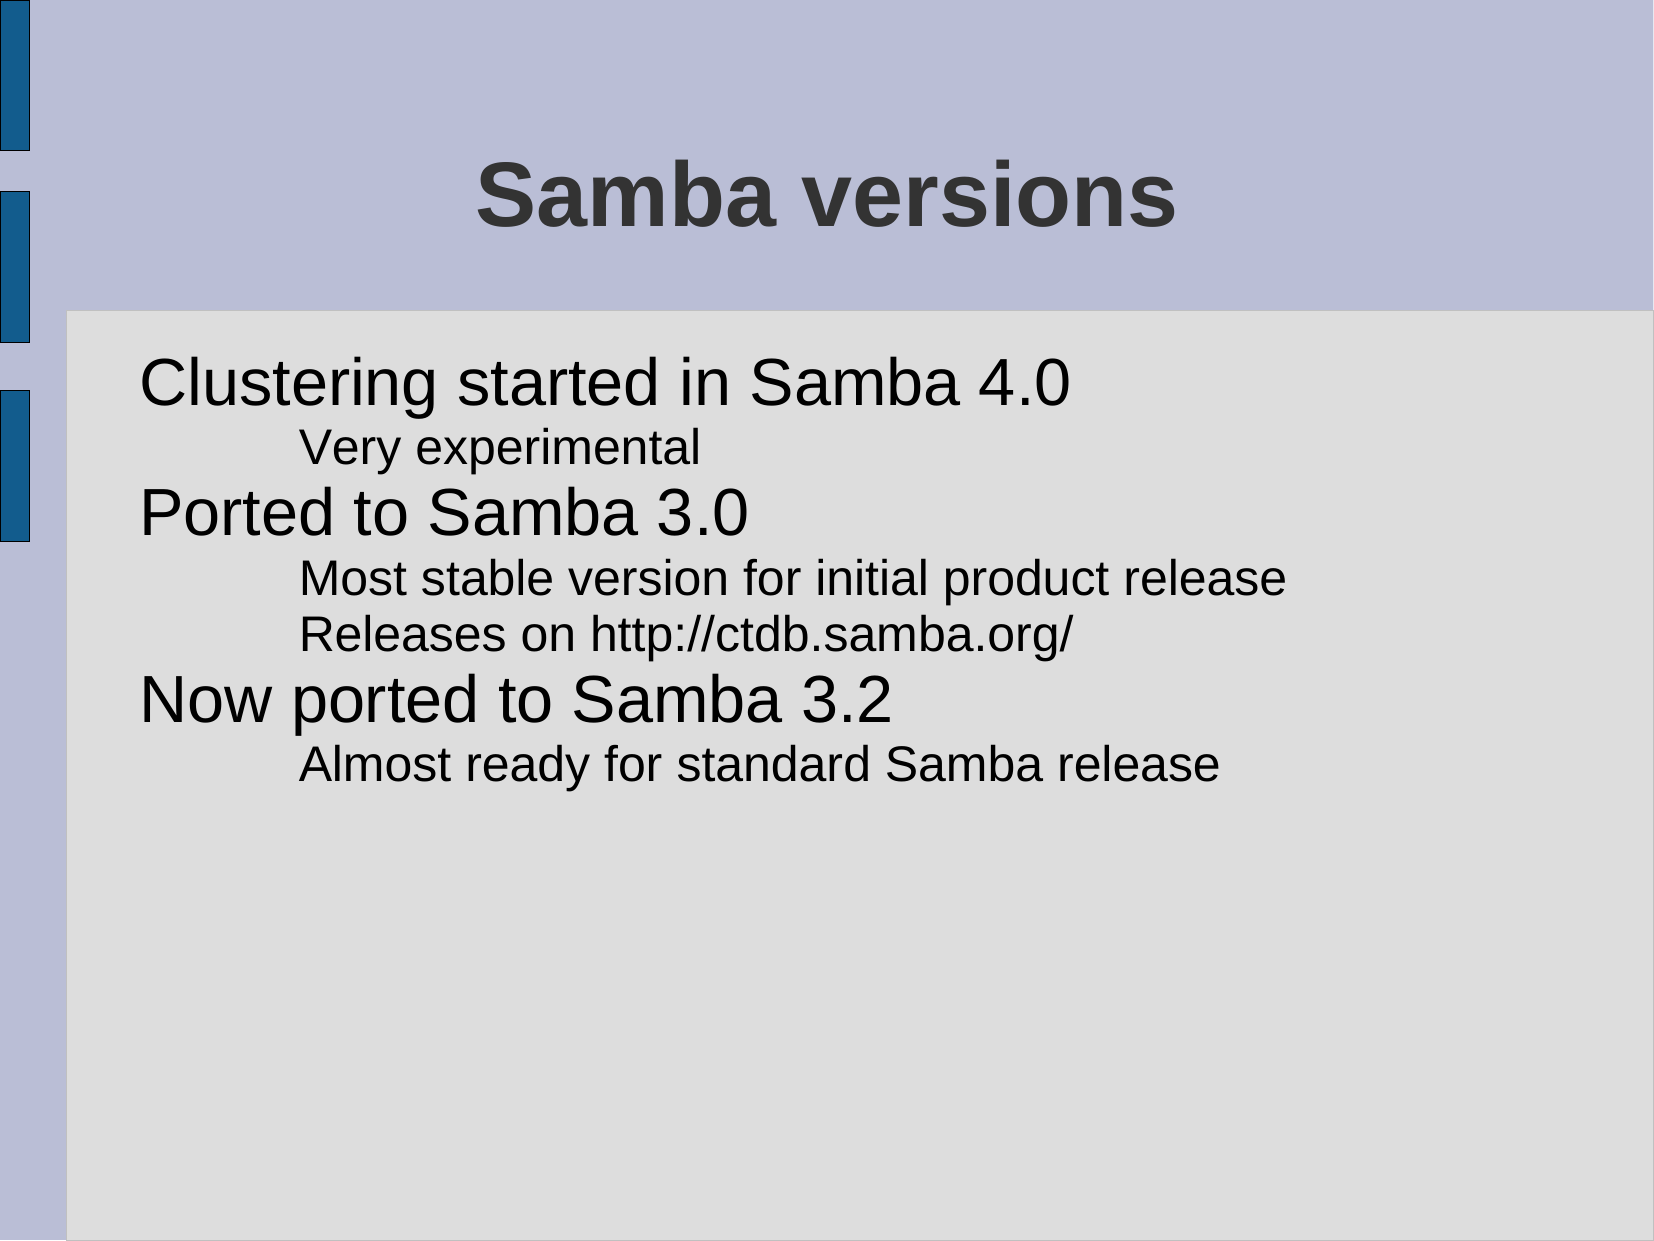

# Samba versions
Clustering started in Samba 4.0
Very experimental
Ported to Samba 3.0
Most stable version for initial product release
Releases on http://ctdb.samba.org/
Now ported to Samba 3.2
Almost ready for standard Samba release